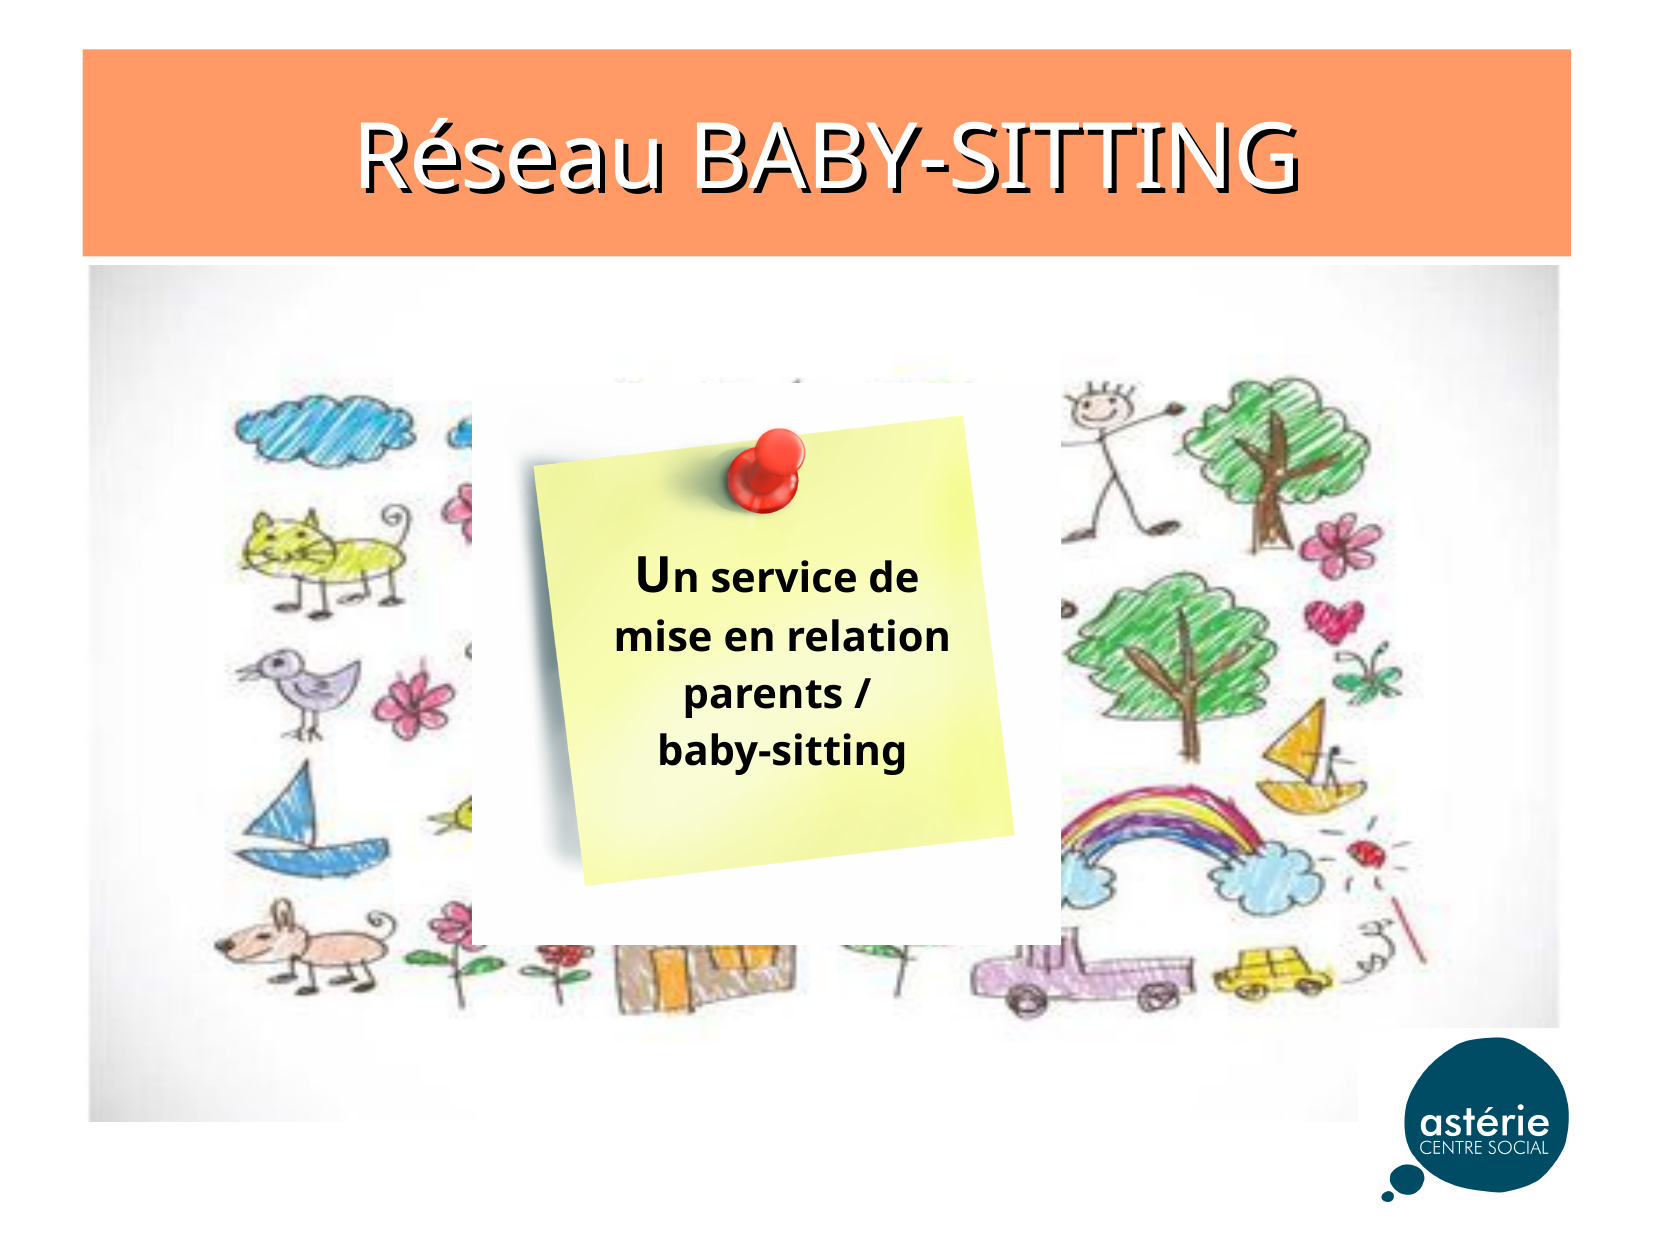

# Réseau BABY-SITTING
Un service de
mise en relation parents /
baby-sitting